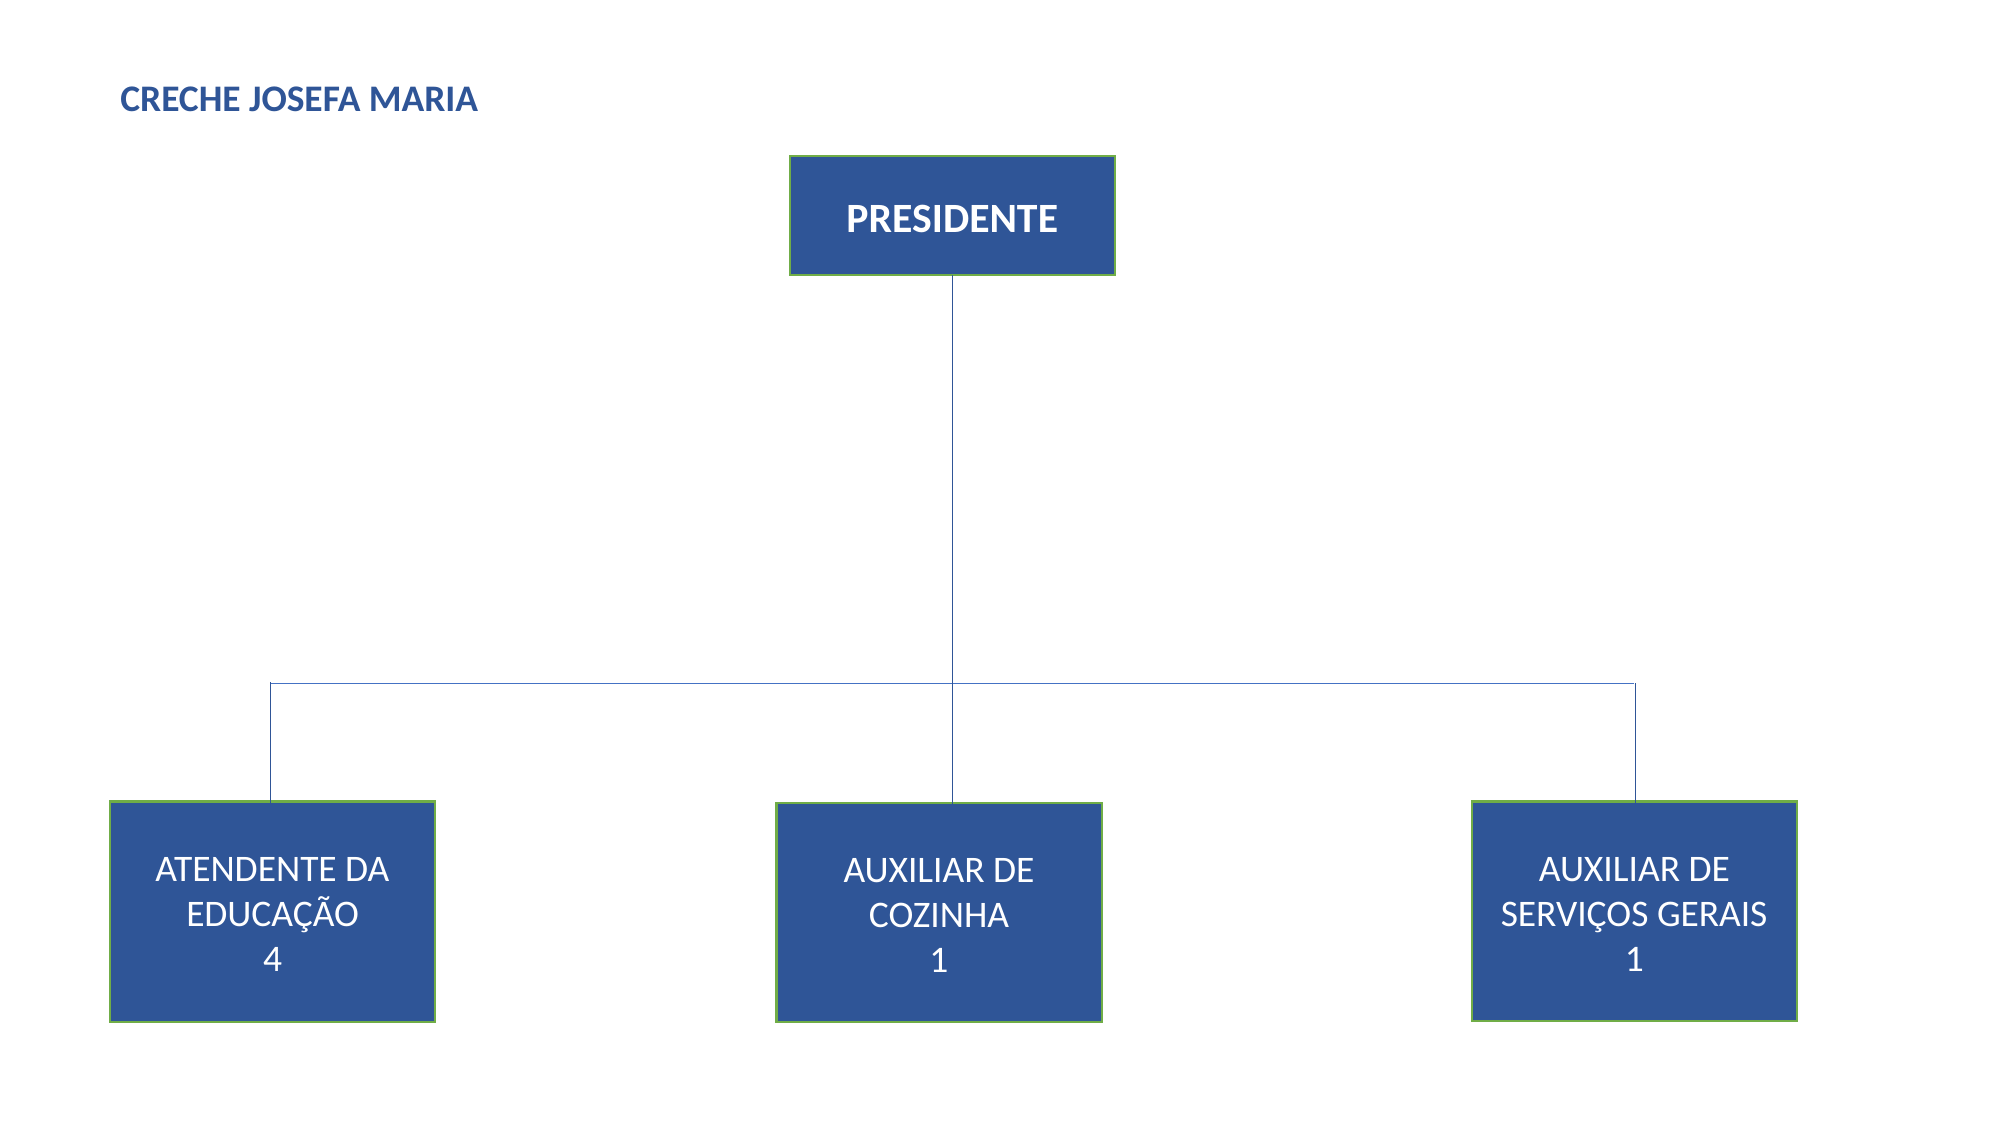

CRECHE JOSEFA MARIA
PRESIDENTE
ATENDENTE DA EDUCAÇÃO
4
AUXILIAR DE SERVIÇOS GERAIS
1
AUXILIAR DE COZINHA
1